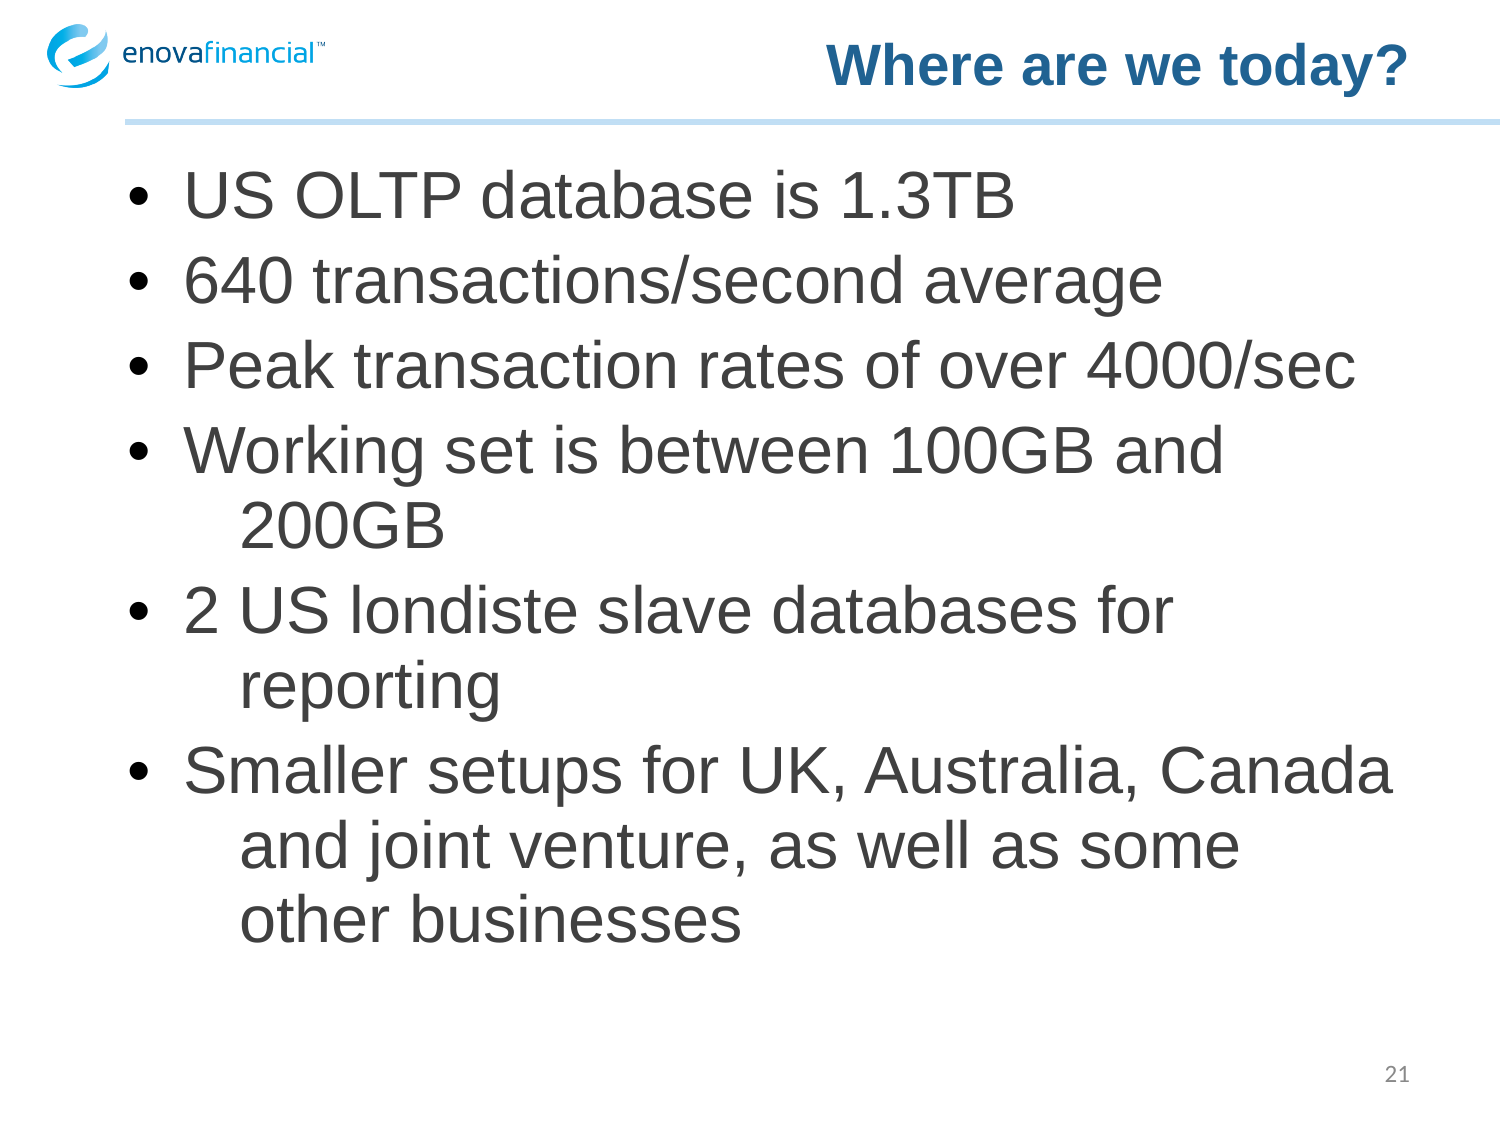

Where are we today?
# US OLTP database is 1.3TB
640 transactions/second average
Peak transaction rates of over 4000/sec
Working set is between 100GB and 200GB
2 US londiste slave databases for reporting
Smaller setups for UK, Australia, Canada and joint venture, as well as some other businesses